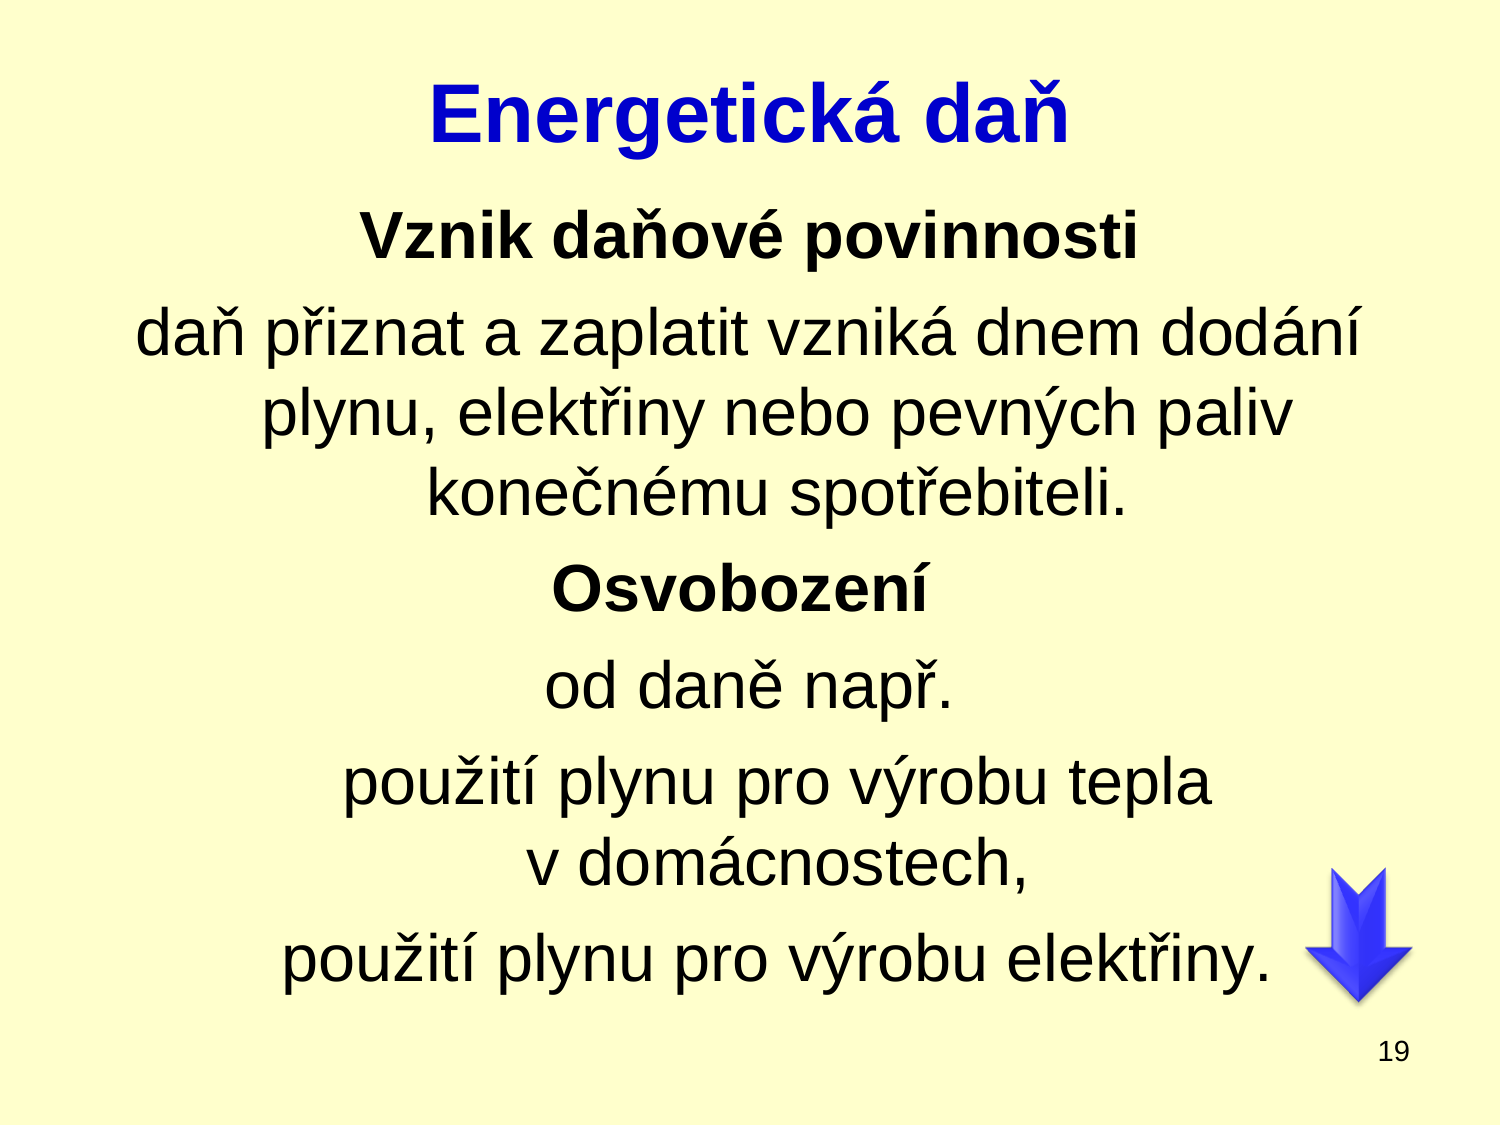

# Energetická daň
Vznik daňové povinnosti
daň přiznat a zaplatit vzniká dnem dodání plynu, elektřiny nebo pevných paliv konečnému spotřebiteli.
Osvobození
od daně např.
	použití plynu pro výrobu tepla
v domácnostech,
	použití plynu pro výrobu elektřiny.